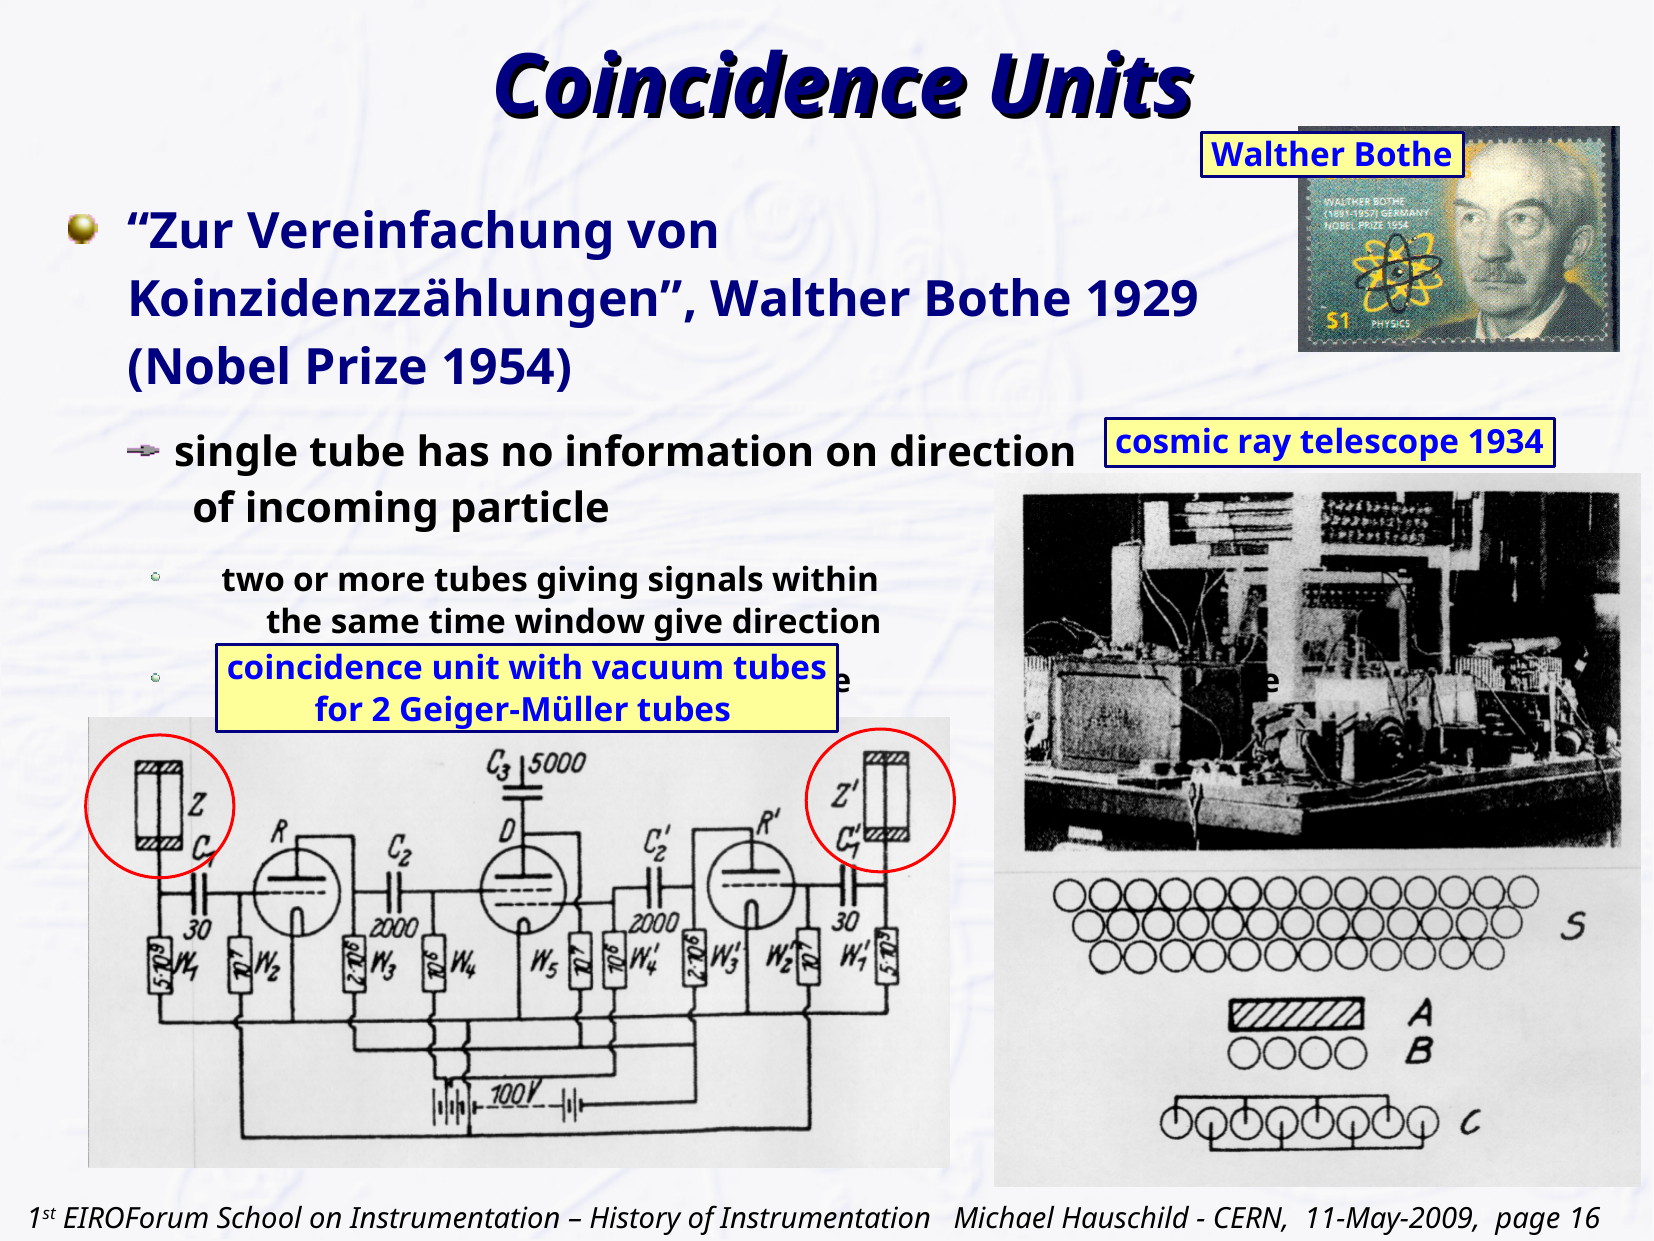

# Coincidence Units
 Walther Bothe
“Zur Vereinfachung von Koinzidenzzählungen”, Walther Bothe 1929 (Nobel Prize 1954)
single tube has no information on direction				of incoming particle
two or more tubes giving signals within							the same time window give direction
also information if two particles come						the from the same decay
 cosmic ray telescope 1934
 coincidence unit with vacuum tubes
for 2 Geiger-Müller tubes